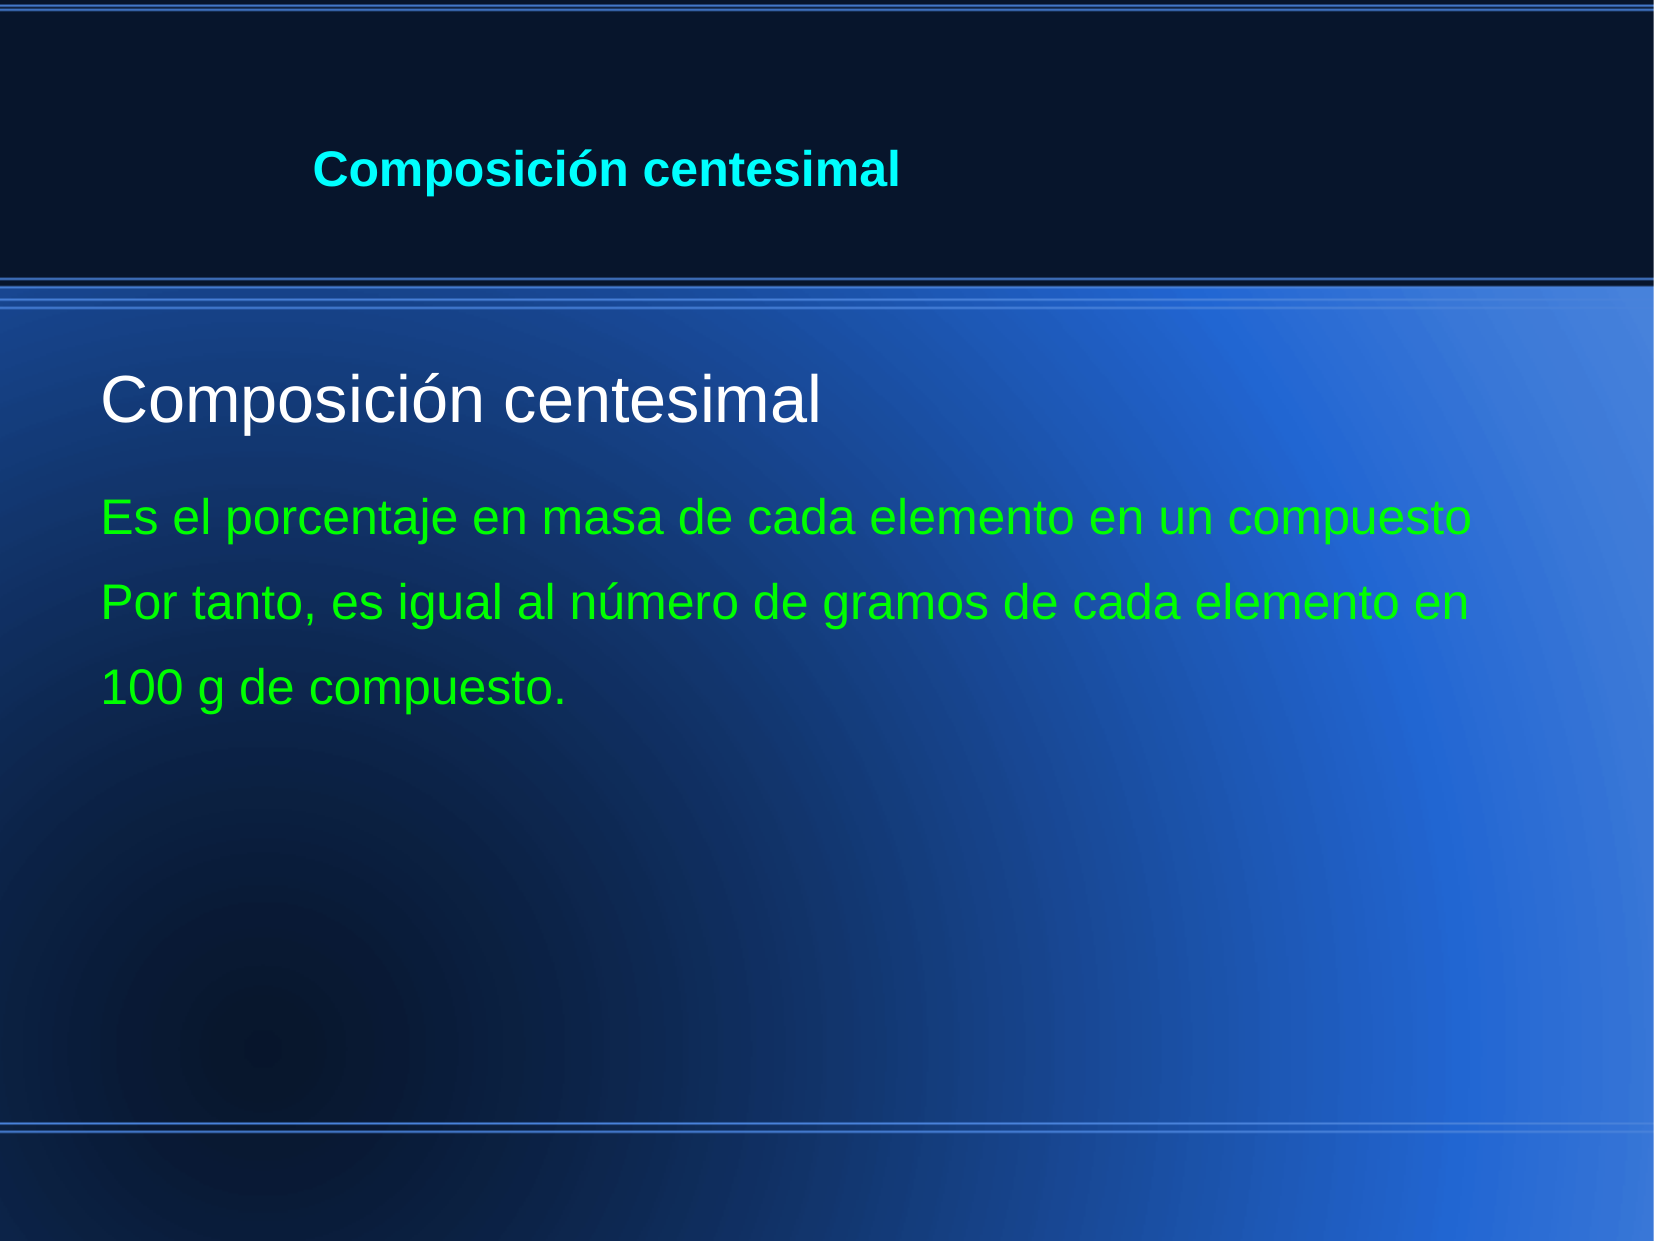

# Composición centesimal
Composición centesimal
Es el porcentaje en masa de cada elemento en un compuesto
Por tanto, es igual al número de gramos de cada elemento en
100 g de compuesto.